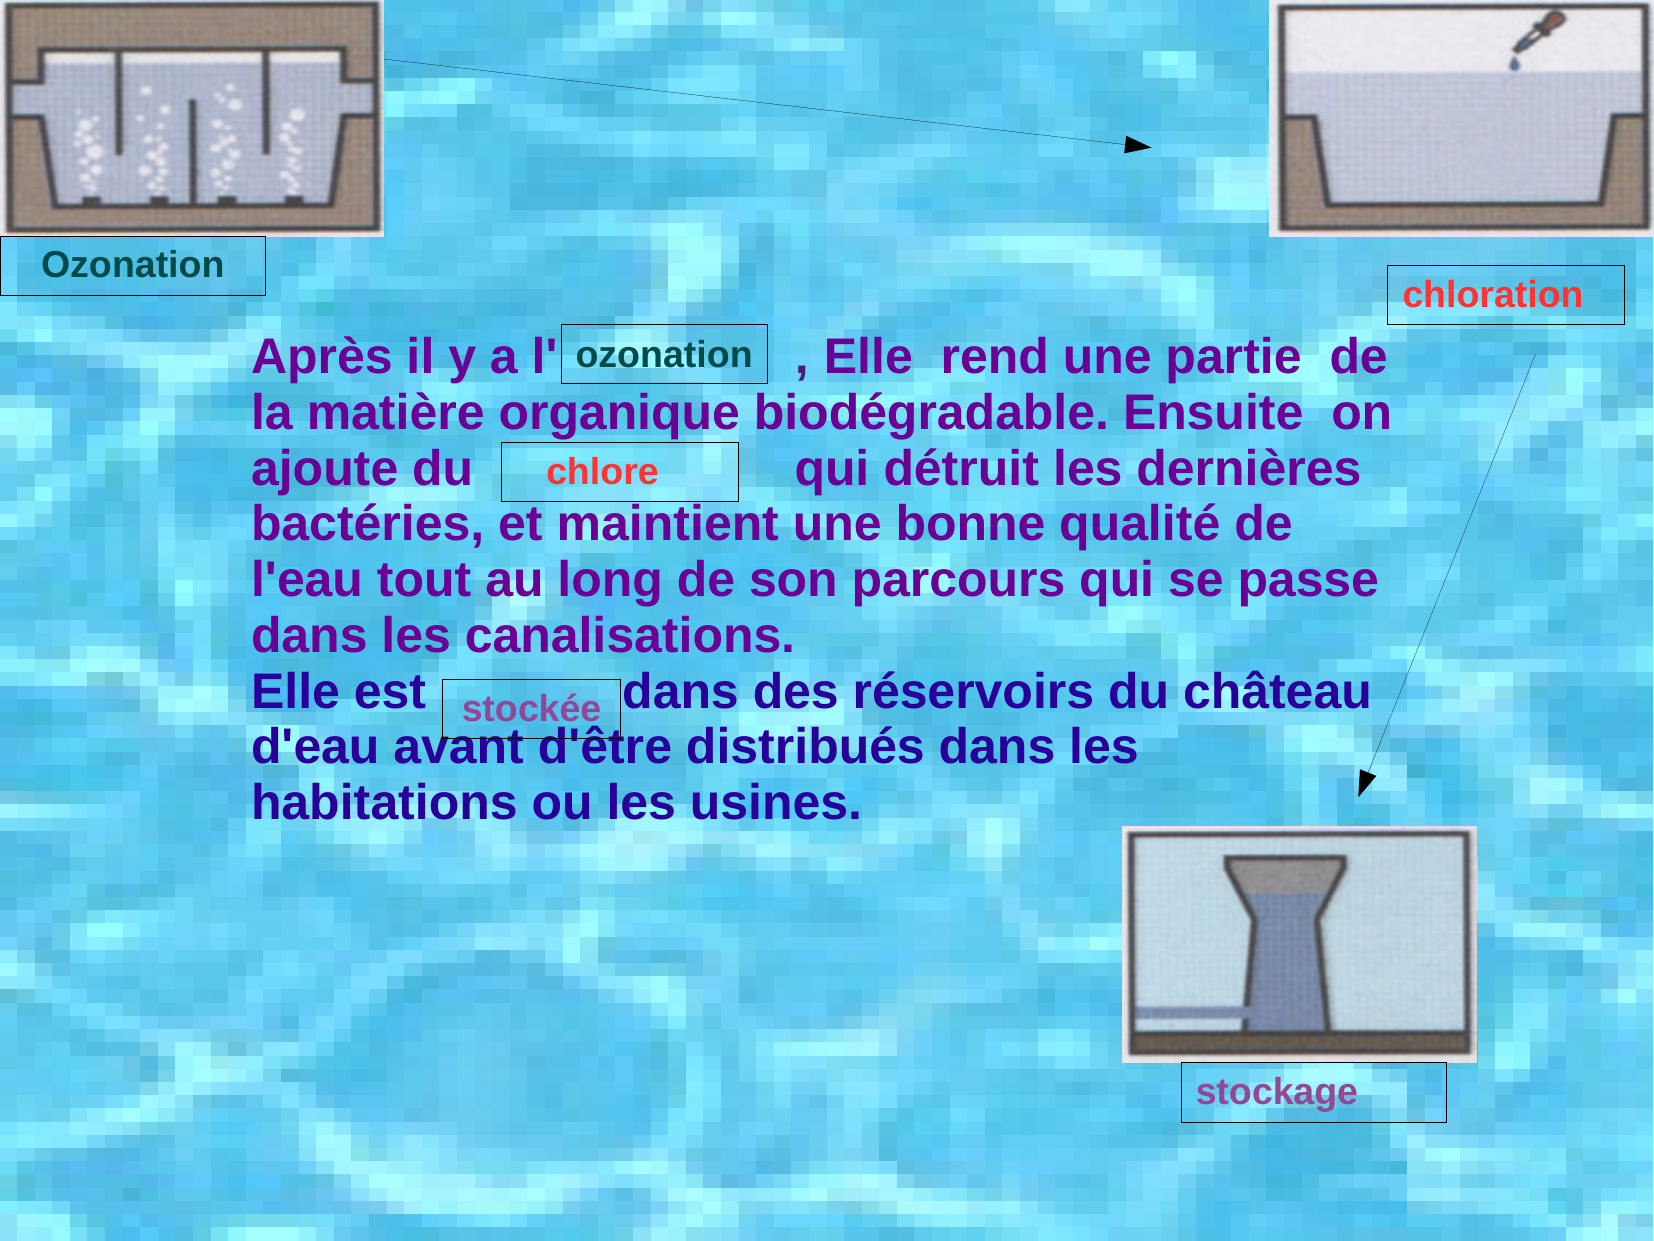

Ozonation
Après il y a l' , Elle rend une partie de la matière organique biodégradable. Ensuite on ajoute du qui détruit les dernières bactéries, et maintient une bonne qualité de l'eau tout au long de son parcours qui se passe dans les canalisations.
Elle est dans des réservoirs du château d'eau avant d'être distribués dans les habitations ou les usines.
chloration
ozonation
chlore
stockée
stockage